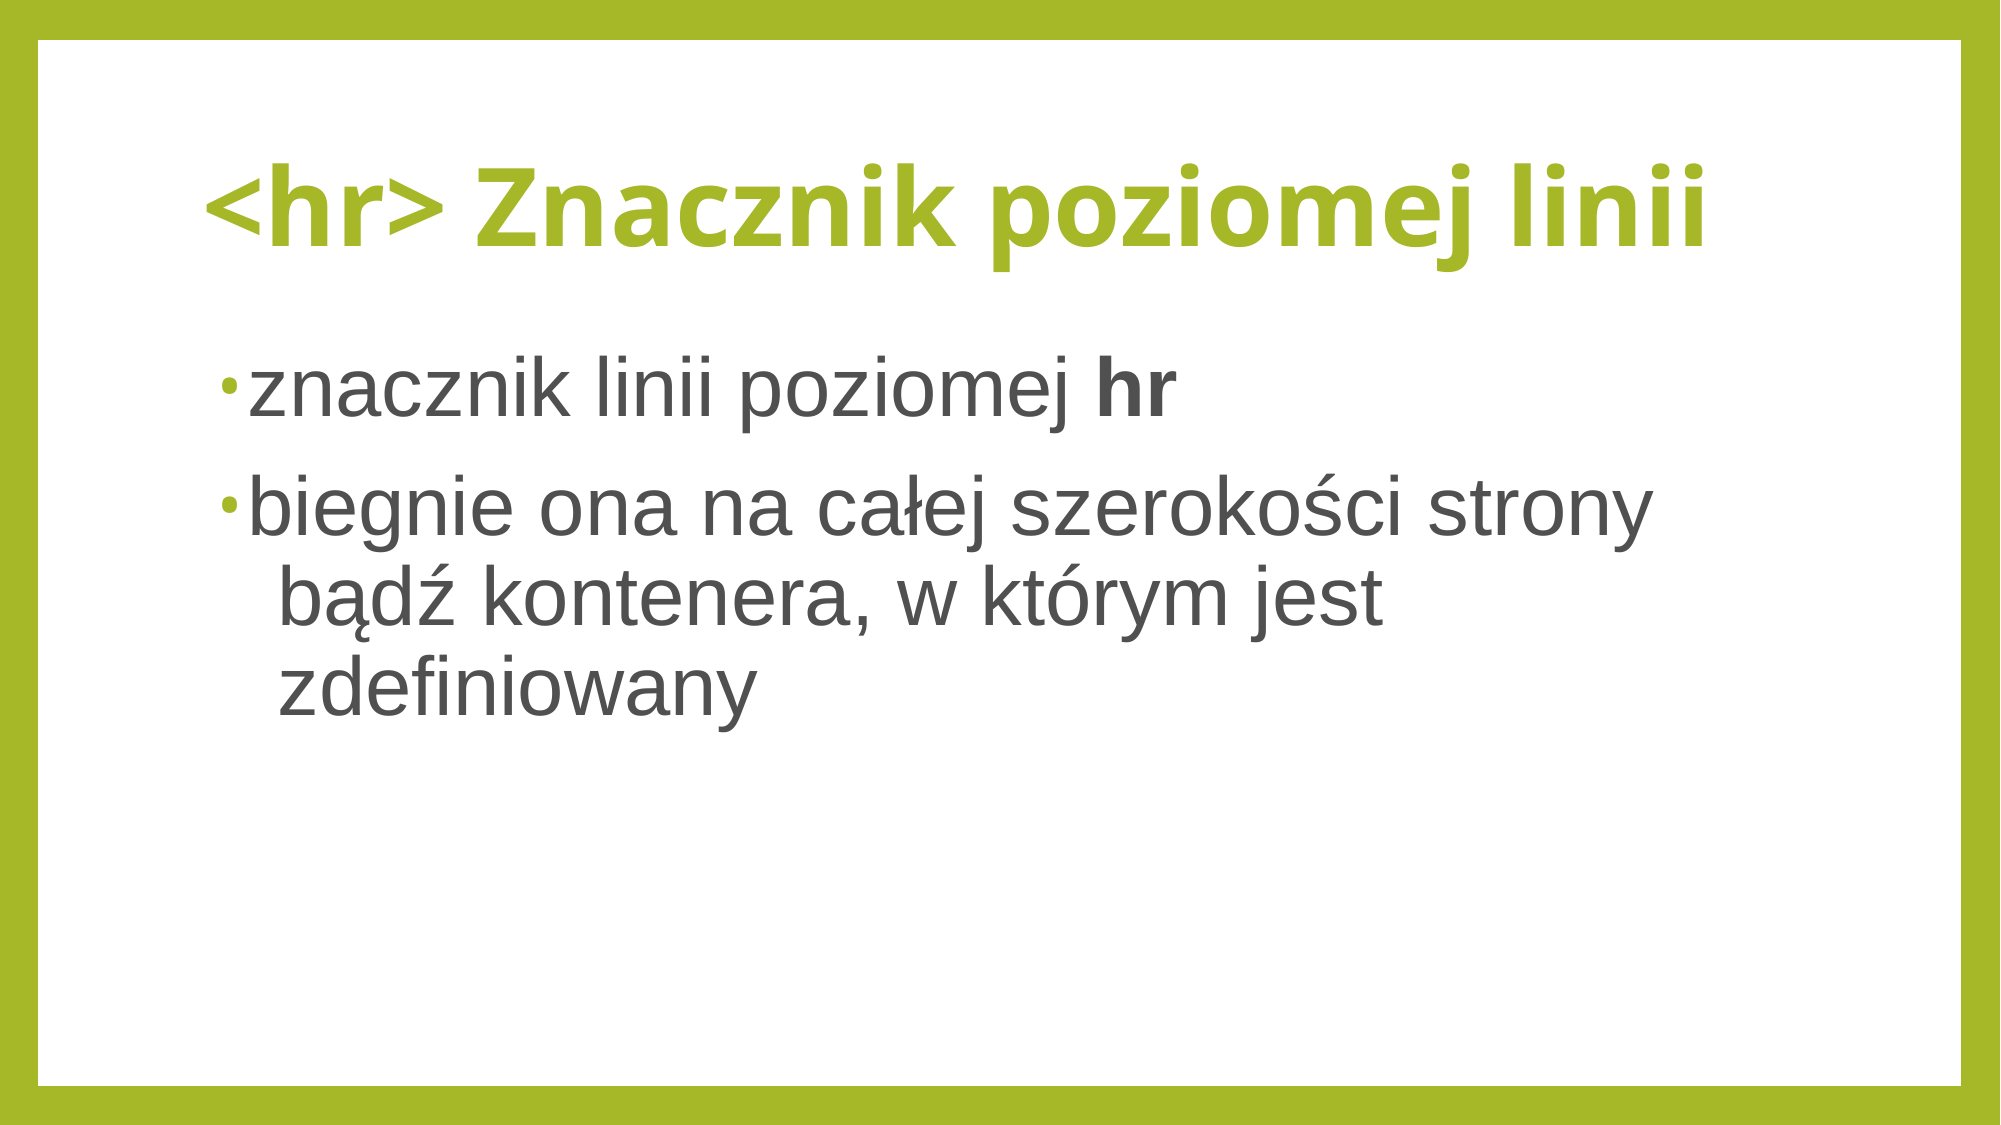

# <hr> Znacznik poziomej linii
znacznik linii poziomej hr
biegnie ona na całej szerokości strony bądź kontenera, w którym jest zdefiniowany